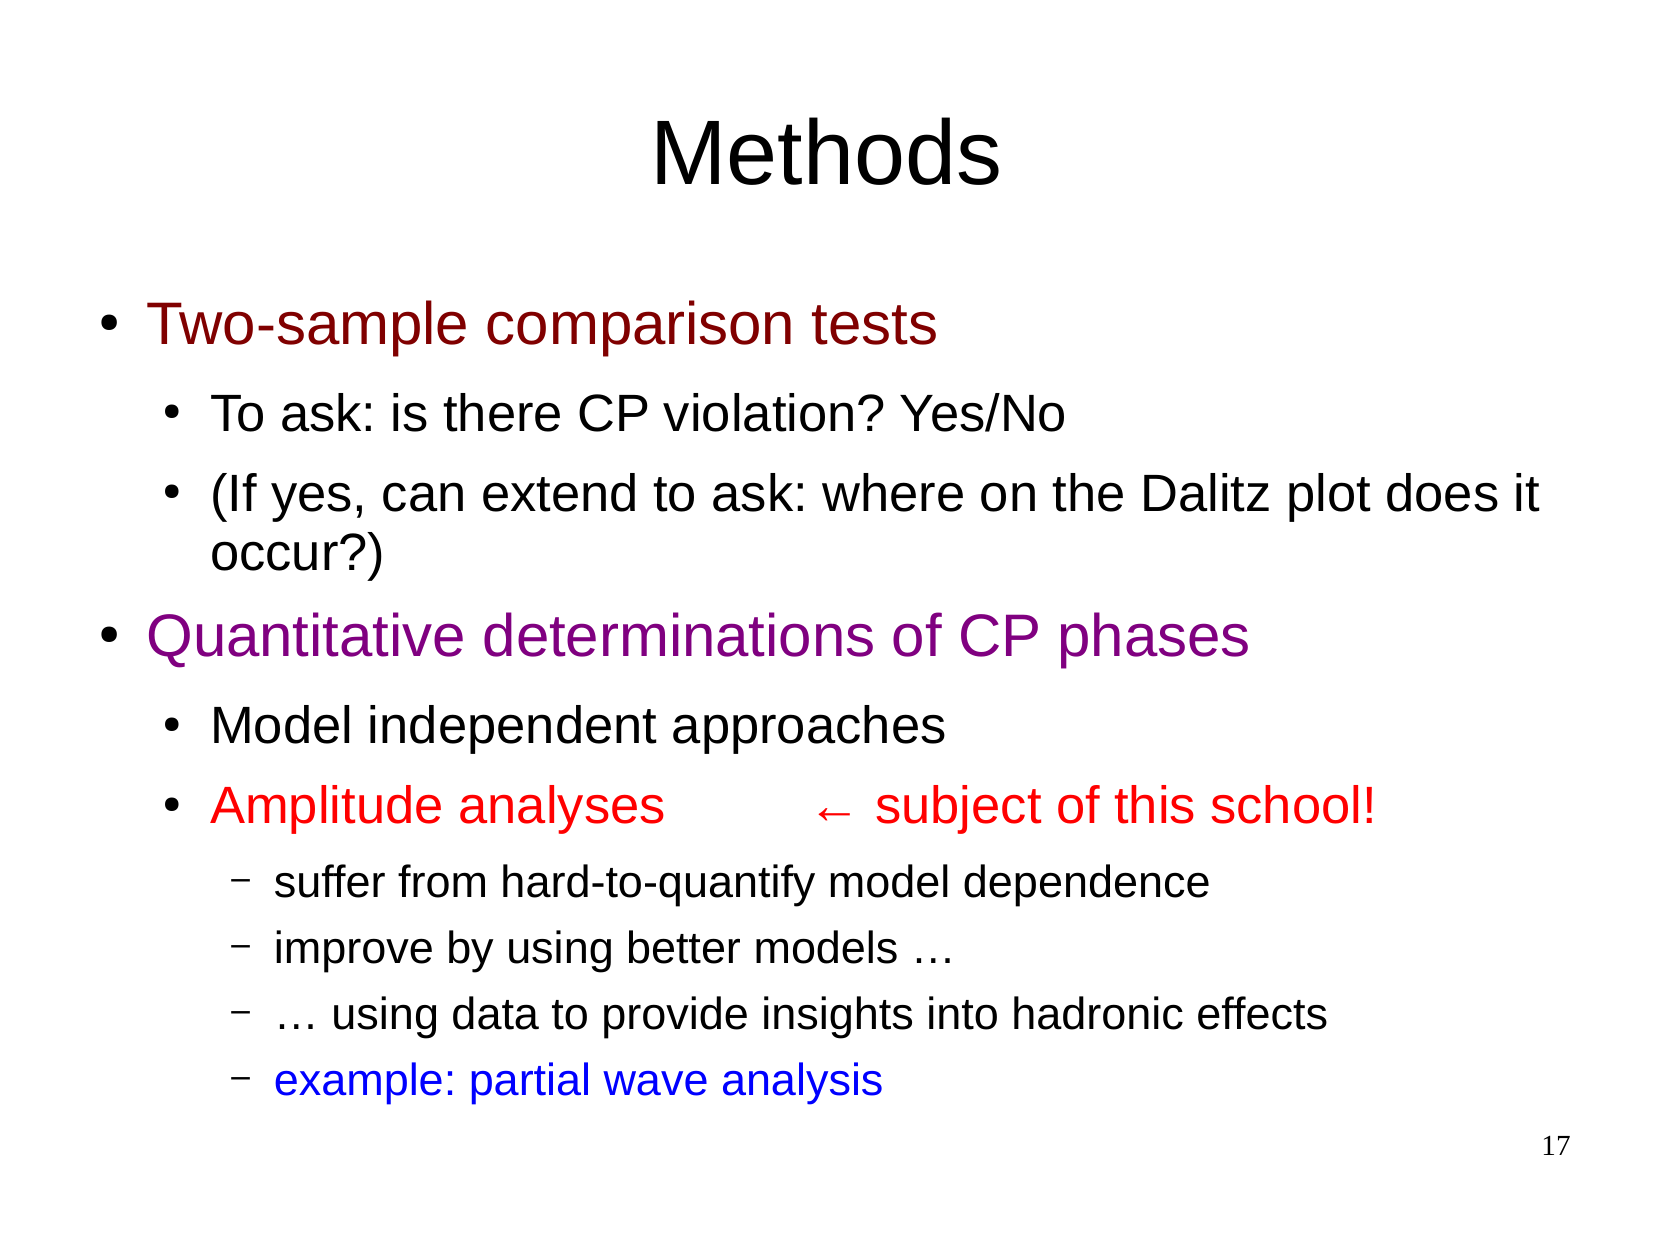

# Methods
Two-sample comparison tests
To ask: is there CP violation? Yes/No
(If yes, can extend to ask: where on the Dalitz plot does it occur?)
Quantitative determinations of CP phases
Model independent approaches
Amplitude analyses 		← subject of this school!
suffer from hard-to-quantify model dependence
improve by using better models …
… using data to provide insights into hadronic effects
example: partial wave analysis
17